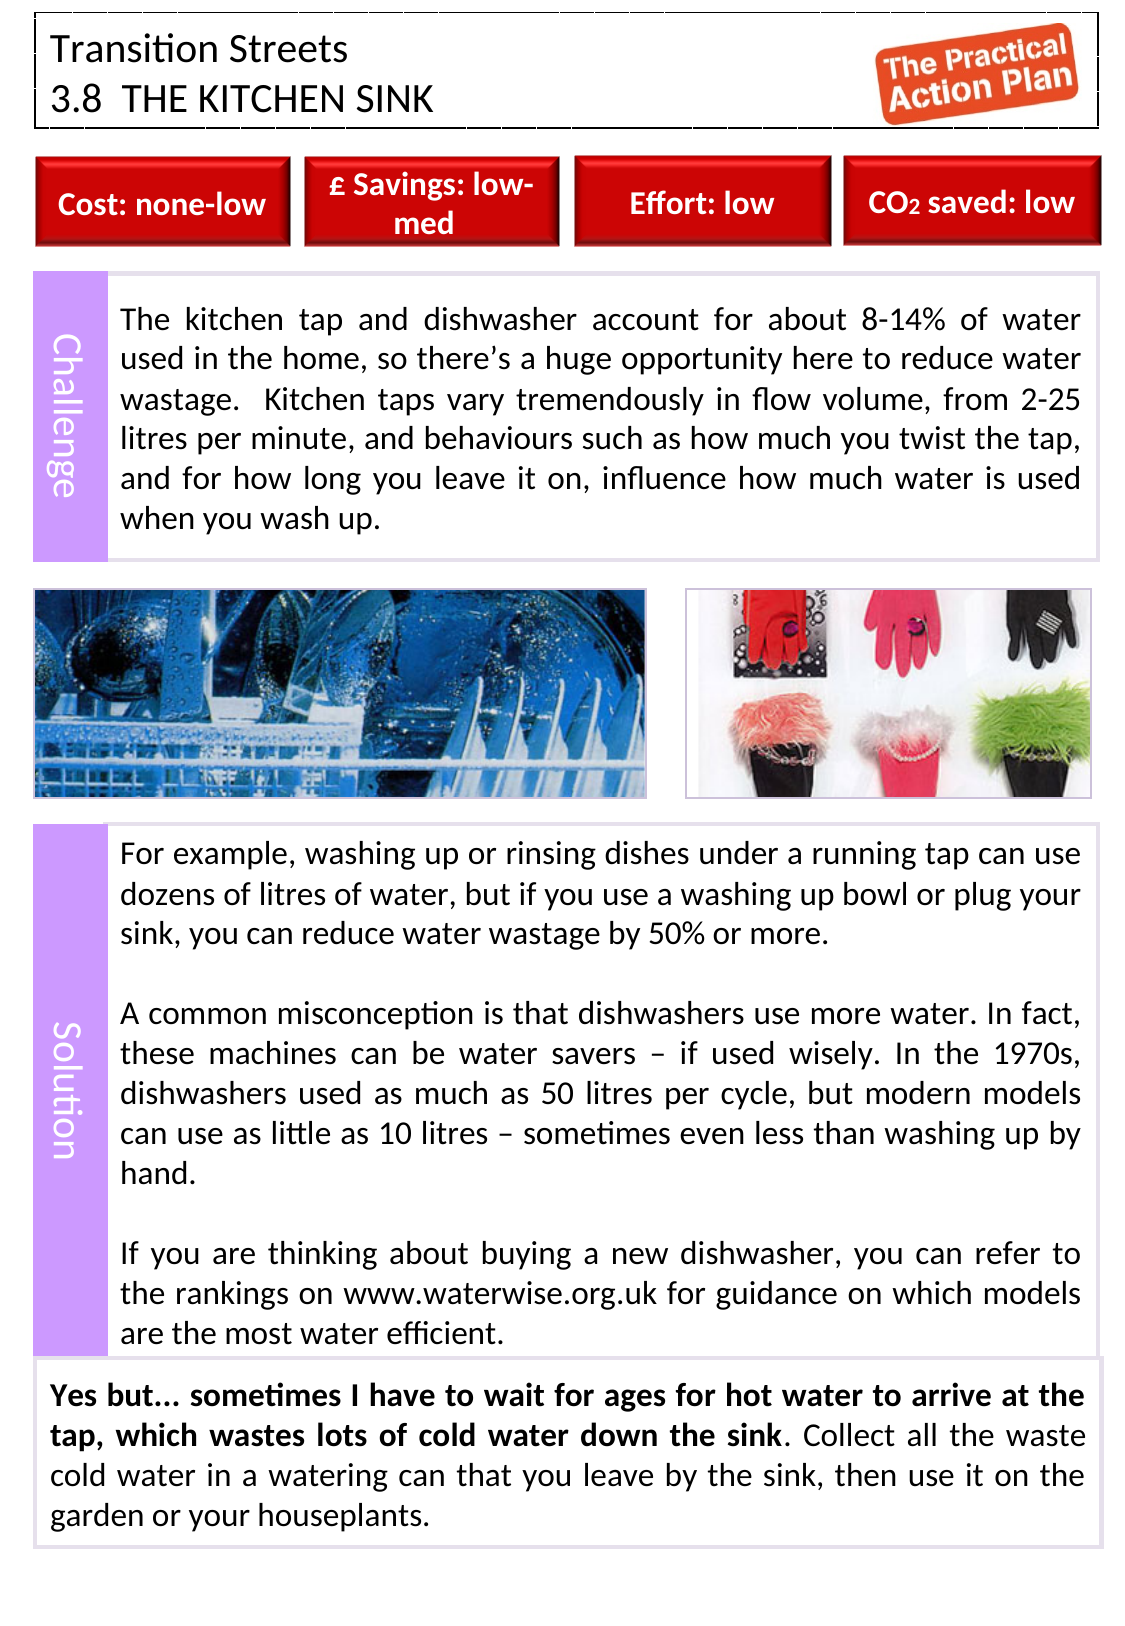

Transition Streets
3.8 THE KITCHEN SINK
Effort: low
CO2 saved: low
Cost: none-low
£ Savings: low-med
Challenge
The kitchen tap and dishwasher account for about 8-14% of water used in the home, so there’s a huge opportunity here to reduce water wastage. Kitchen taps vary tremendously in flow volume, from 2-25 litres per minute, and behaviours such as how much you twist the tap, and for how long you leave it on, influence how much water is used when you wash up.
For example, washing up or rinsing dishes under a running tap can use dozens of litres of water, but if you use a washing up bowl or plug your sink, you can reduce water wastage by 50% or more.
A common misconception is that dishwashers use more water. In fact, these machines can be water savers – if used wisely. In the 1970s, dishwashers used as much as 50 litres per cycle, but modern models can use as little as 10 litres – sometimes even less than washing up by hand.
If you are thinking about buying a new dishwasher, you can refer to the rankings on www.waterwise.org.uk for guidance on which models are the most water efficient.
Solution
Yes but... sometimes I have to wait for ages for hot water to arrive at the tap, which wastes lots of cold water down the sink. Collect all the waste cold water in a watering can that you leave by the sink, then use it on the garden or your houseplants.